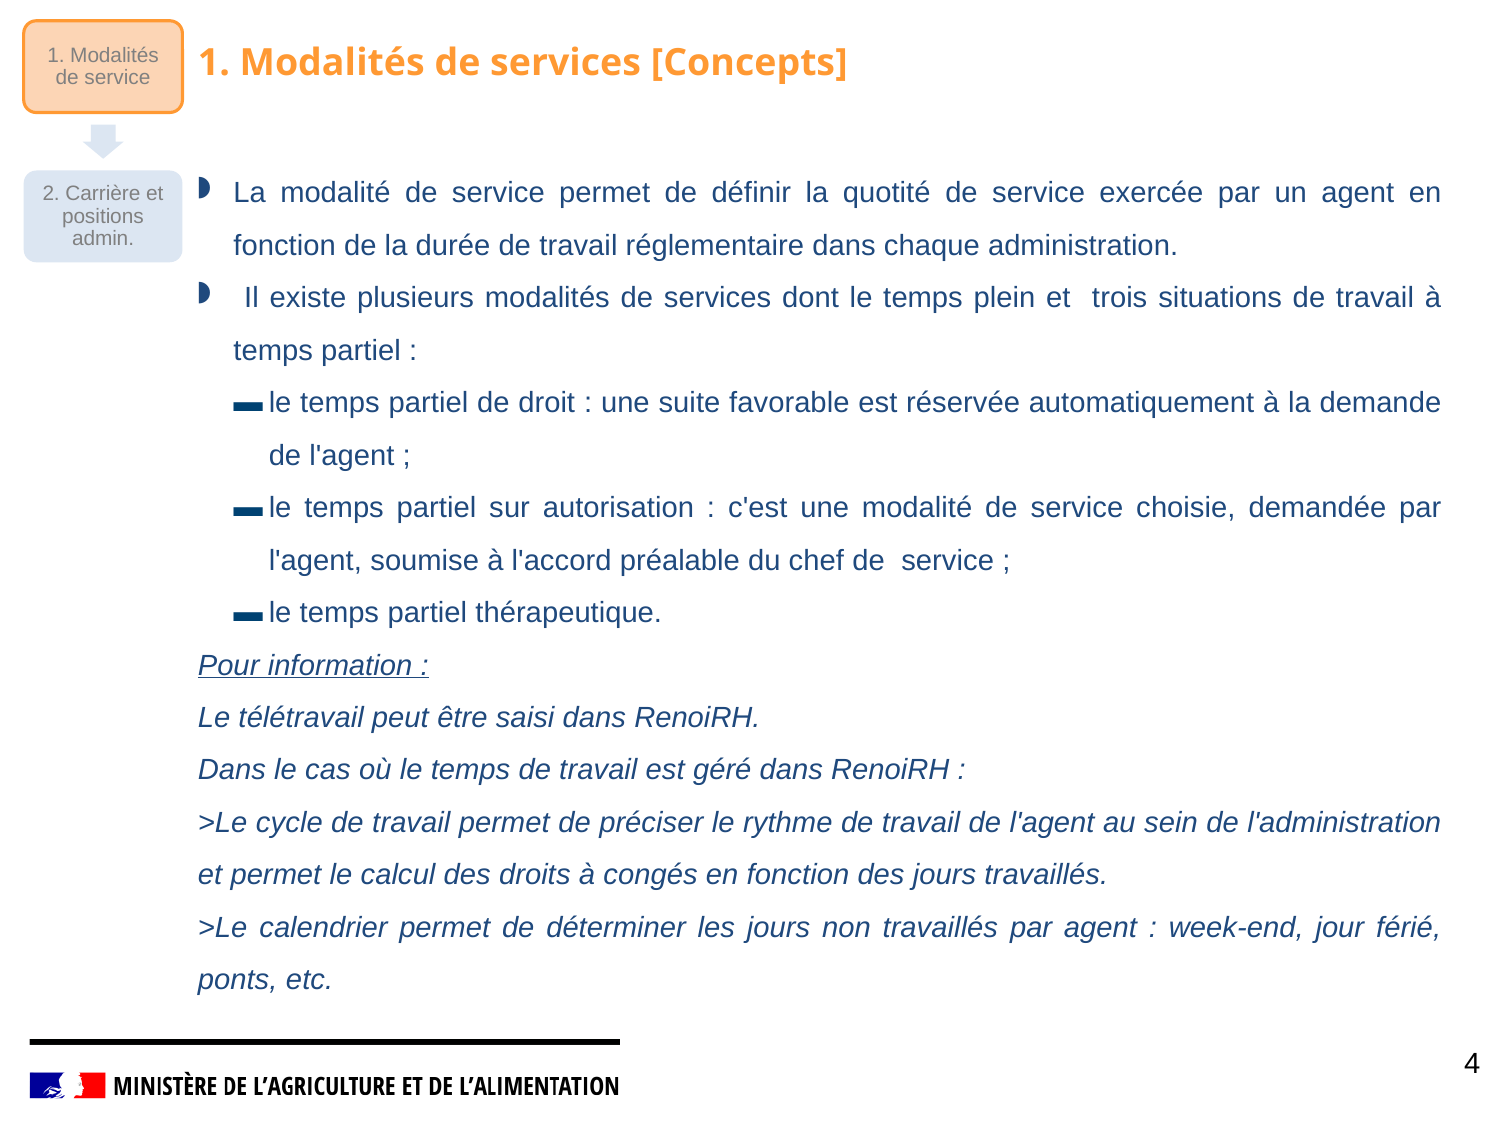

1. Modalités de service
1. Modalités de services [Concepts]
La modalité de service permet de définir la quotité de service exercée par un agent en fonction de la durée de travail réglementaire dans chaque administration.
 Il existe plusieurs modalités de services dont le temps plein et trois situations de travail à temps partiel :
le temps partiel de droit : une suite favorable est réservée automatiquement à la demande de l'agent ;
le temps partiel sur autorisation : c'est une modalité de service choisie, demandée par l'agent, soumise à l'accord préalable du chef de service ;
le temps partiel thérapeutique.
Pour information :
Le télétravail peut être saisi dans RenoiRH.
Dans le cas où le temps de travail est géré dans RenoiRH :
>Le cycle de travail permet de préciser le rythme de travail de l'agent au sein de l'administration et permet le calcul des droits à congés en fonction des jours travaillés.
>Le calendrier permet de déterminer les jours non travaillés par agent : week-end, jour férié, ponts, etc.
2. Carrière et positions admin.